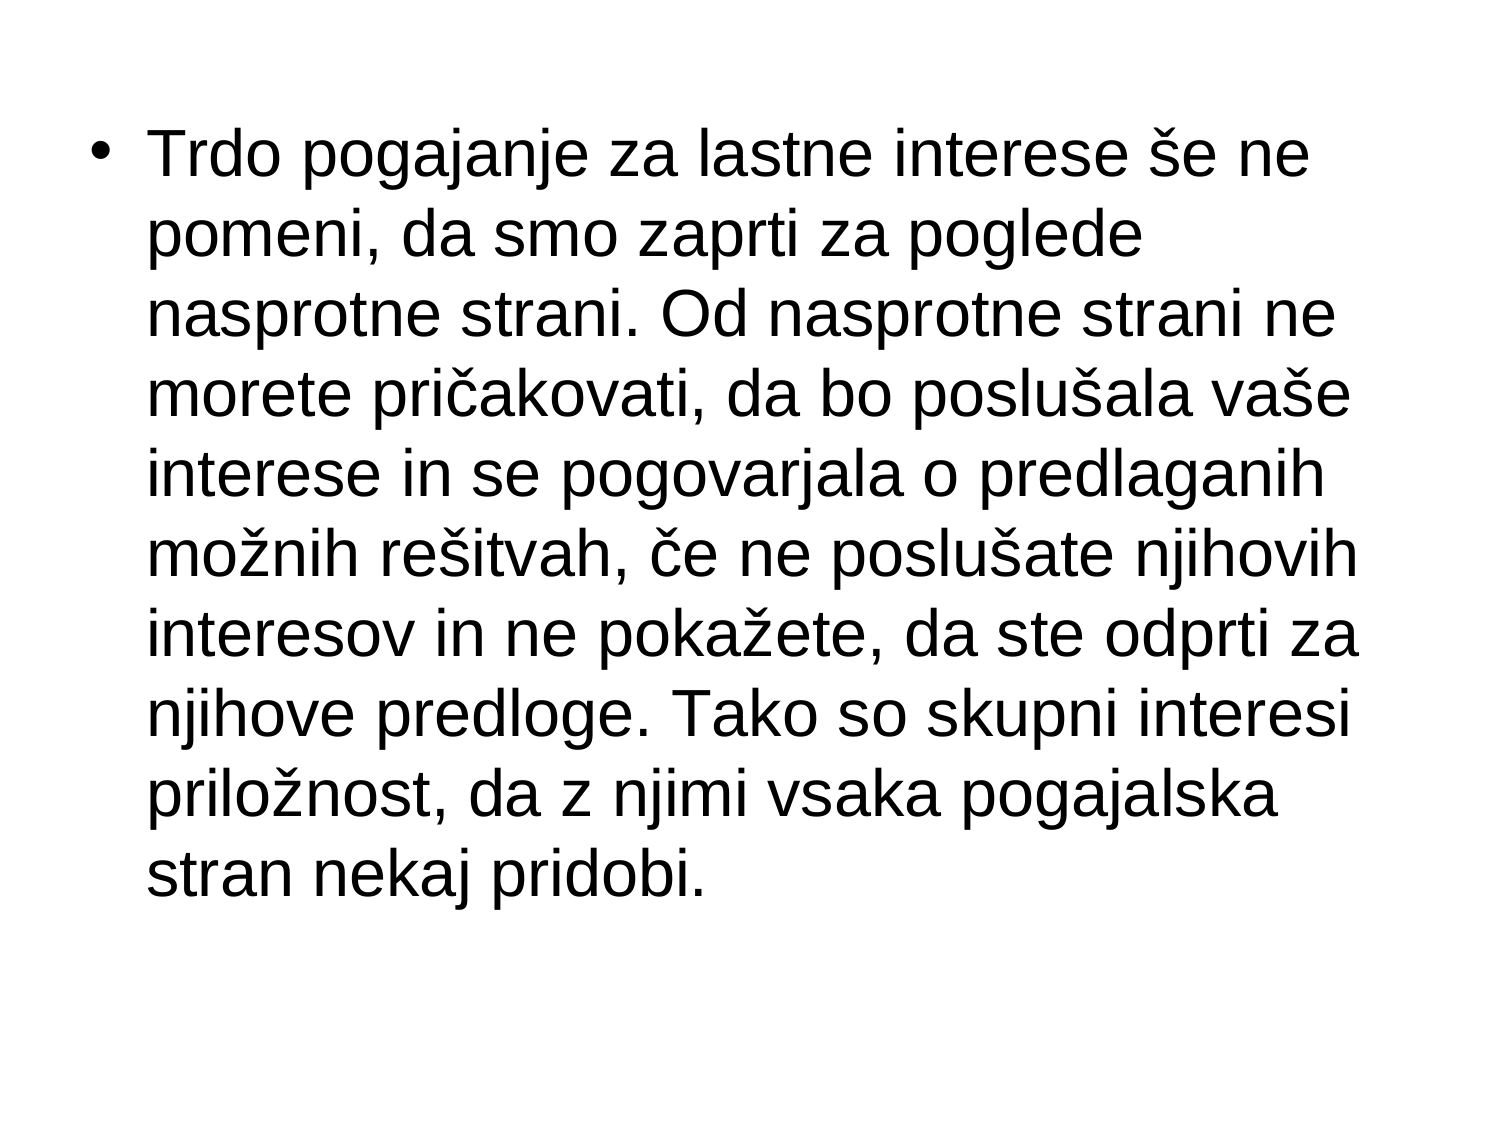

#
Trdo pogajanje za lastne interese še ne pomeni, da smo zaprti za poglede nasprotne strani. Od nasprotne strani ne morete pričakovati, da bo poslušala vaše interese in se pogovarjala o predlaganih možnih rešitvah, če ne poslušate njihovih interesov in ne pokažete, da ste odprti za njihove predloge. Tako so skupni interesi priložnost, da z njimi vsaka pogajalska stran nekaj pridobi.